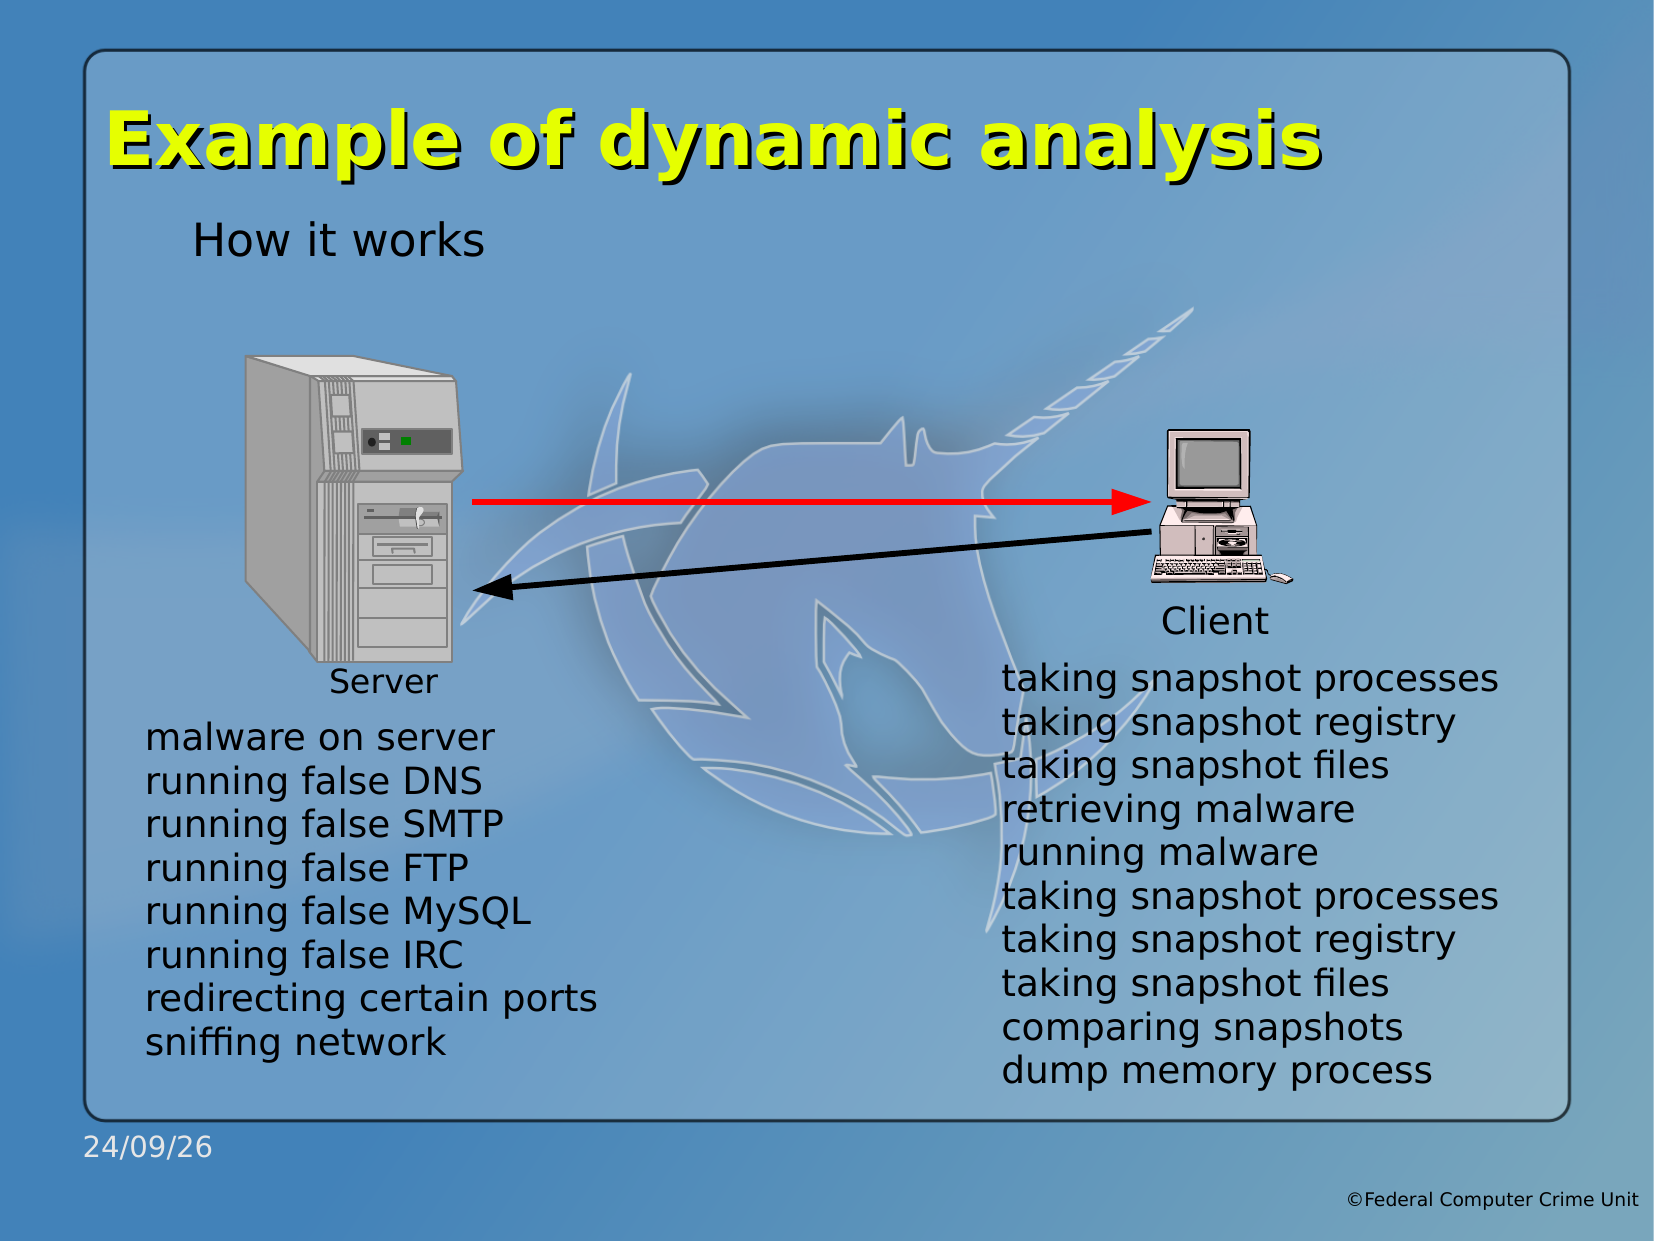

Example of dynamic analysis
How it works
Client
 taking snapshot processes
 taking snapshot registry
 taking snapshot files
 retrieving malware
 running malware
 taking snapshot processes
 taking snapshot registry
 taking snapshot files
 comparing snapshots
 dump memory process
Server
 malware on server
 running false DNS
 running false SMTP
 running false FTP
 running false MySQL
 running false IRC
 redirecting certain ports
 sniffing network
©Federal Computer Crime Unit